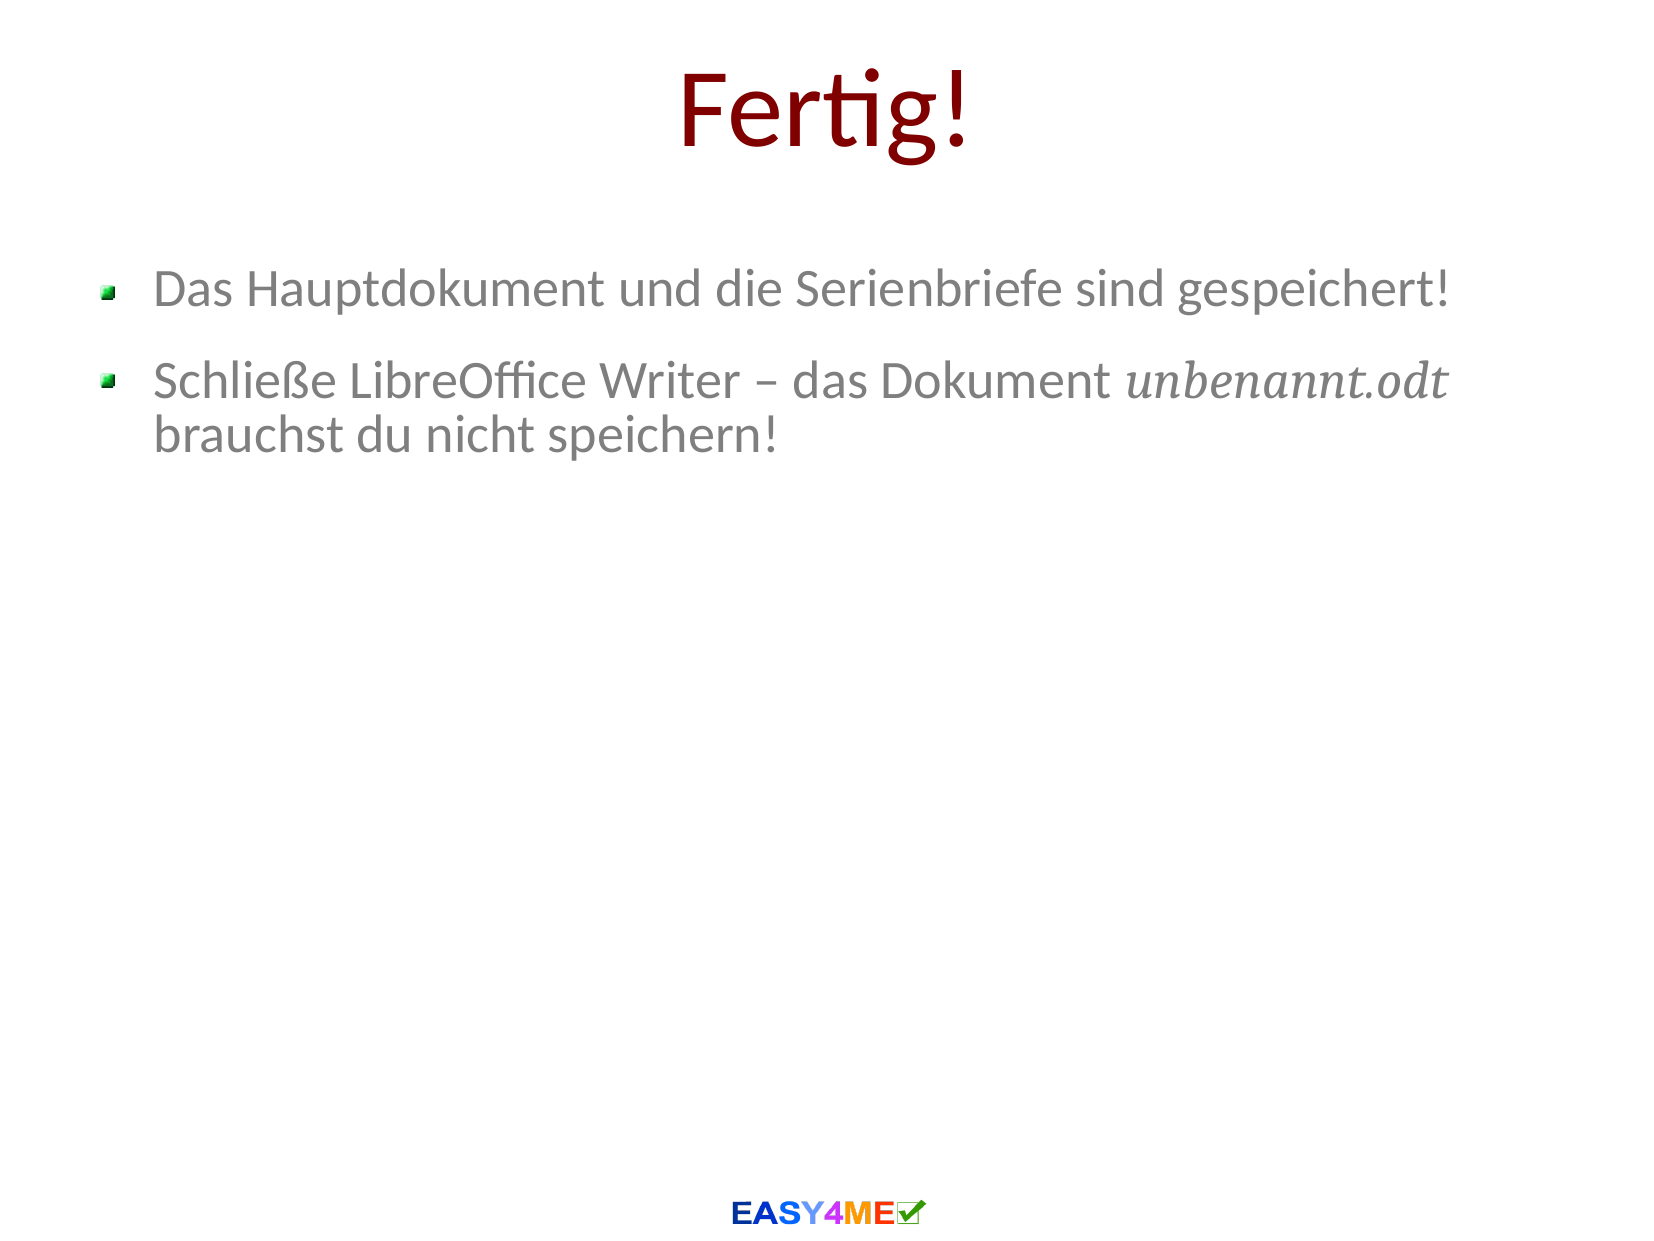

# Fertig!
Das Hauptdokument und die Serienbriefe sind gespeichert!
Schließe LibreOffice Writer – das Dokument unbenannt.odt brauchst du nicht speichern!